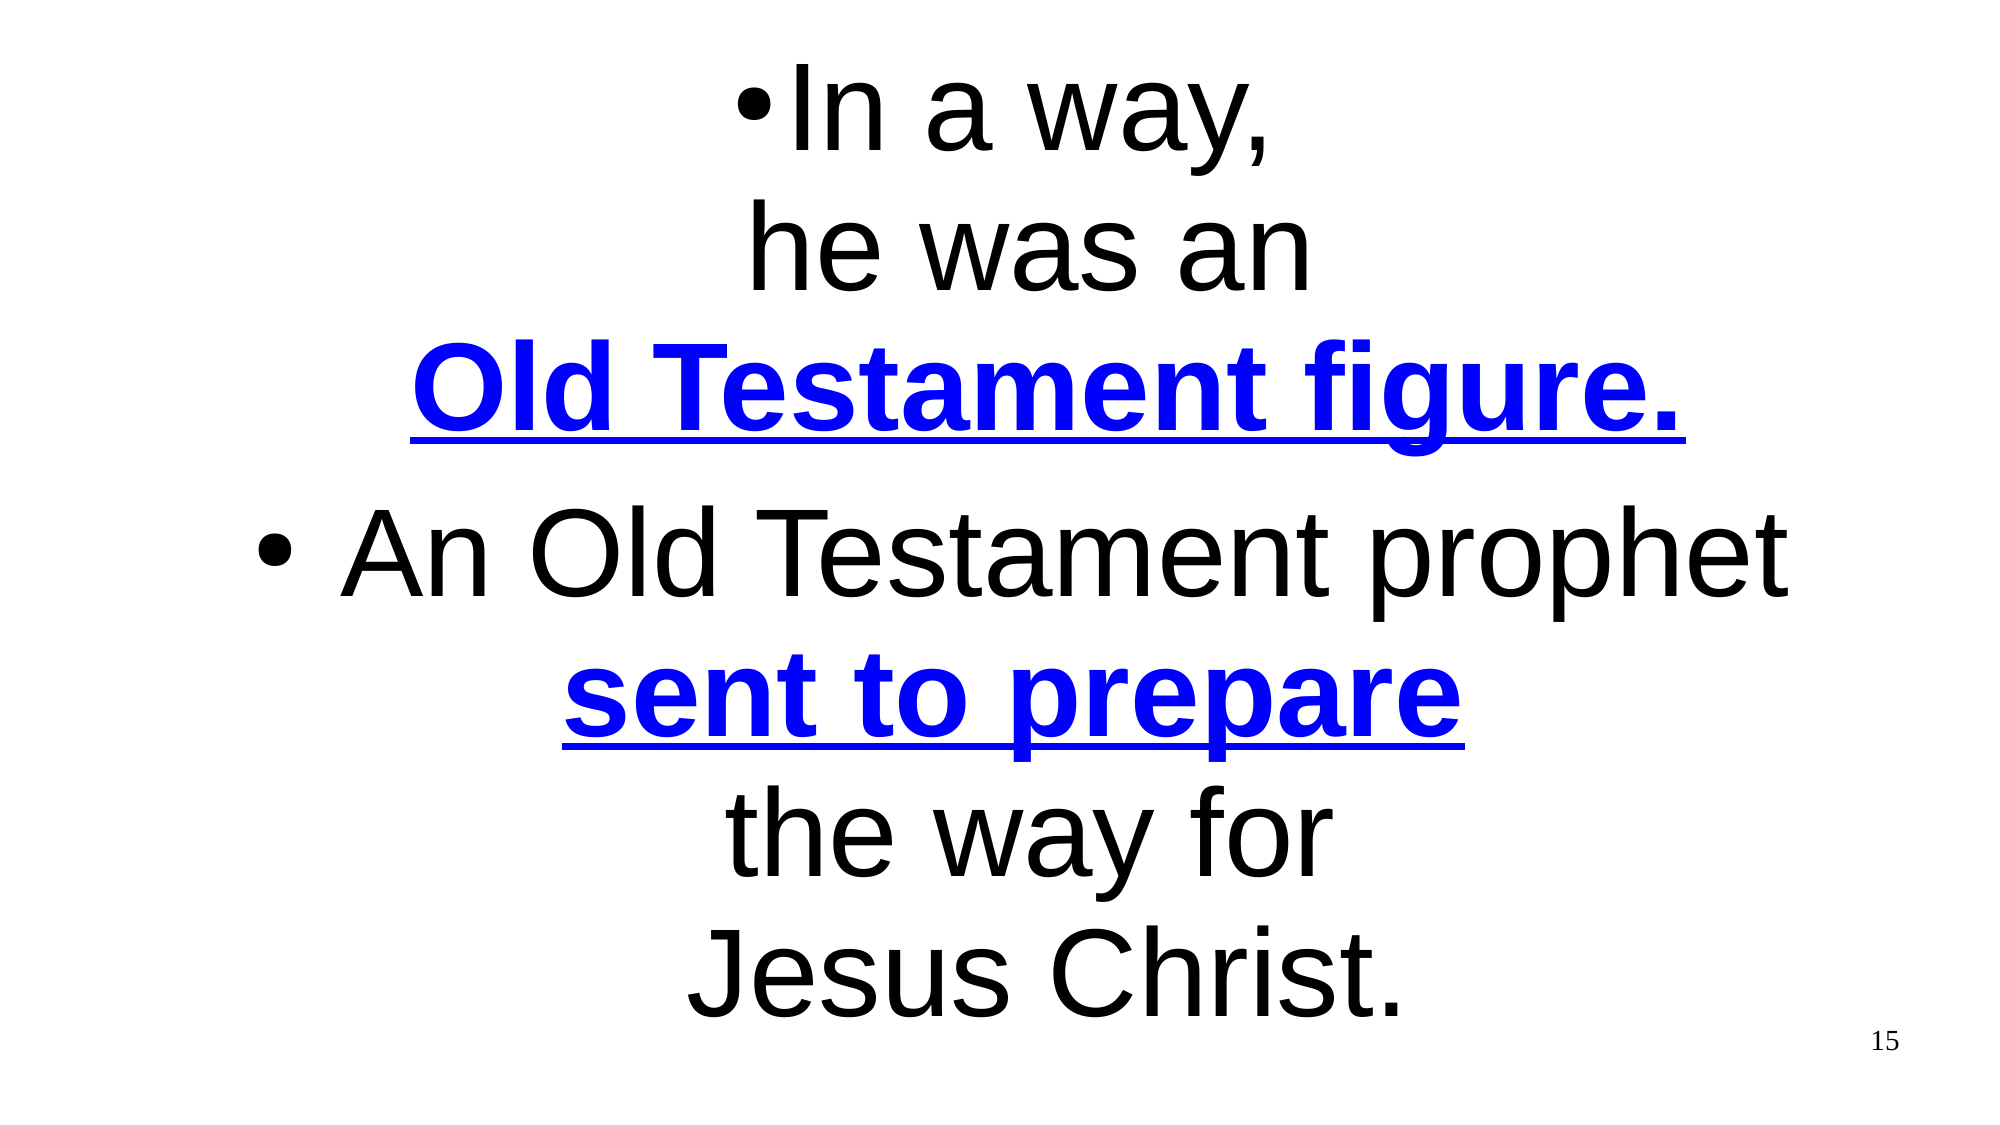

# In a way, he was an Old Testament figure.
 An Old Testament prophet
sent to prepare
the way for
Jesus Christ.
15